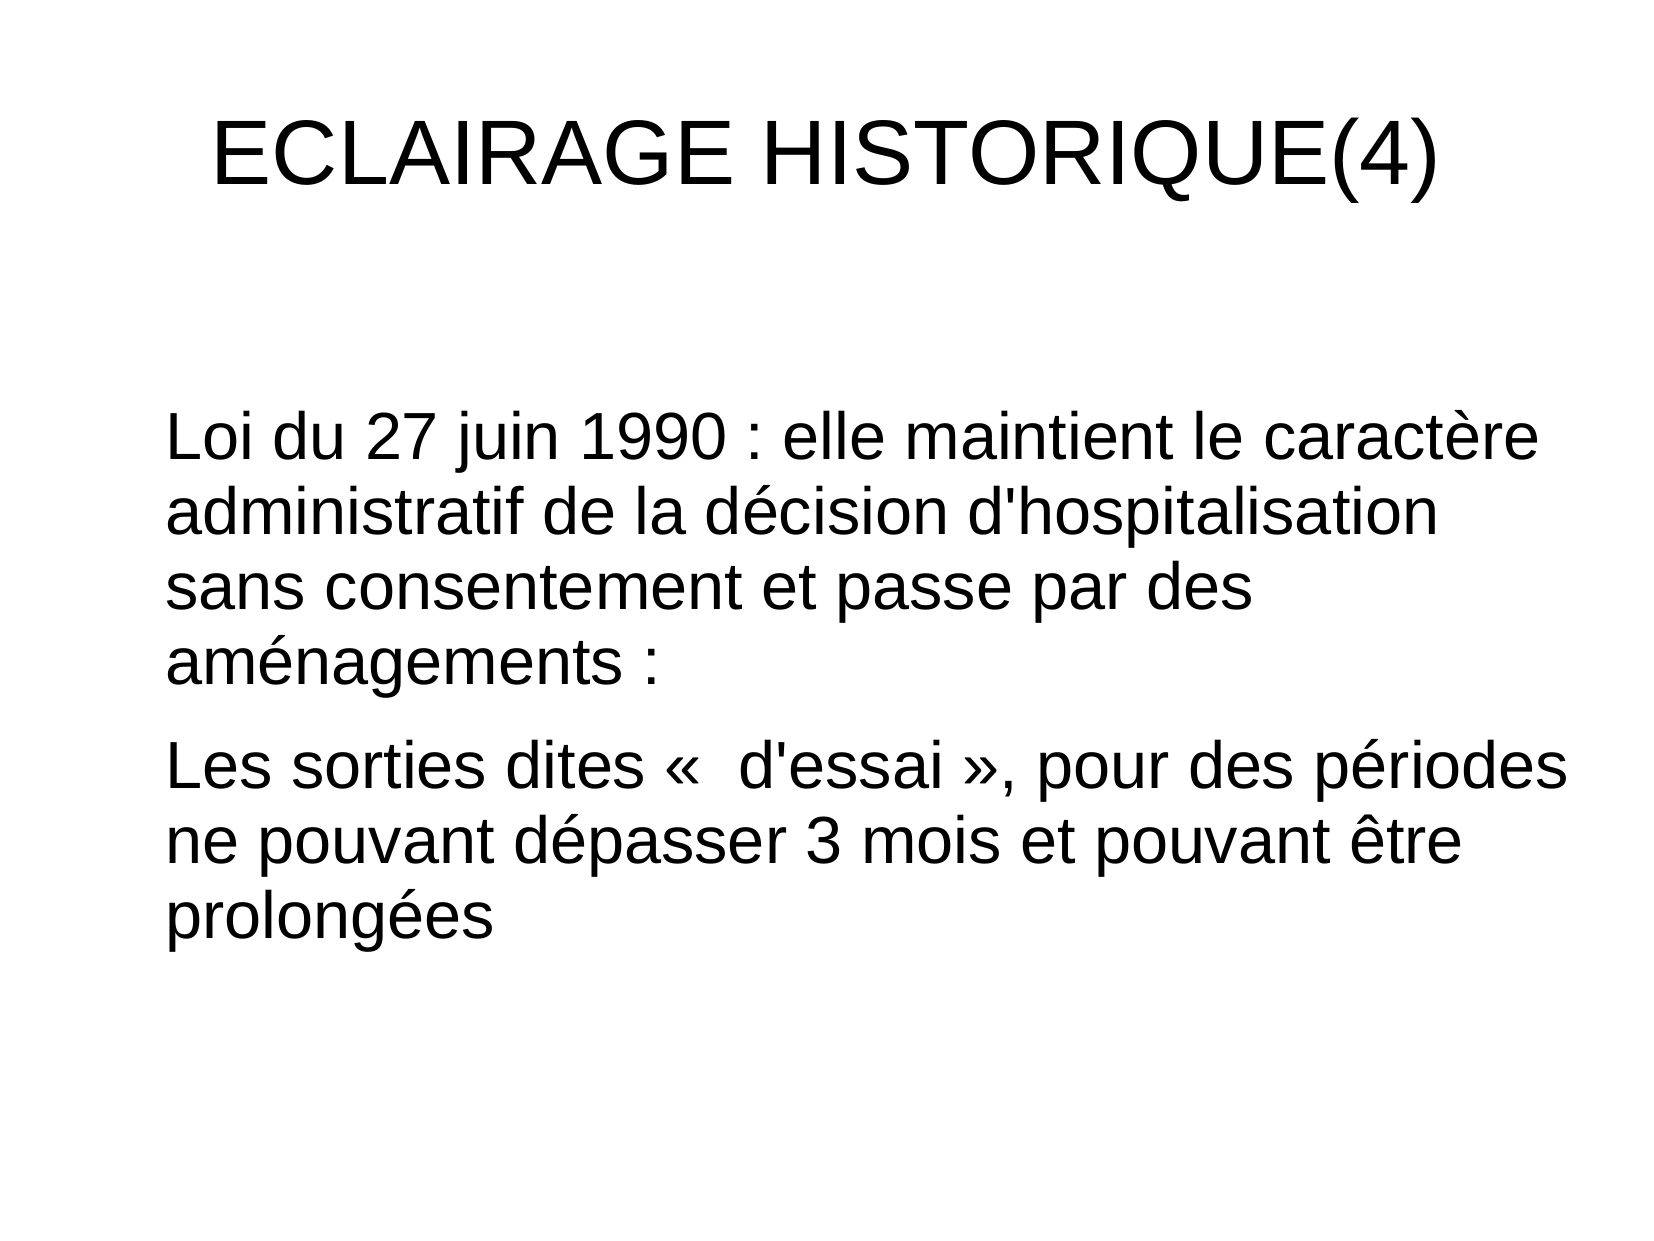

# ECLAIRAGE HISTORIQUE(4)
Loi du 27 juin 1990 : elle maintient le caractère administratif de la décision d'hospitalisation sans consentement et passe par des aménagements :
Les sorties dites «  d'essai », pour des périodes ne pouvant dépasser 3 mois et pouvant être prolongées